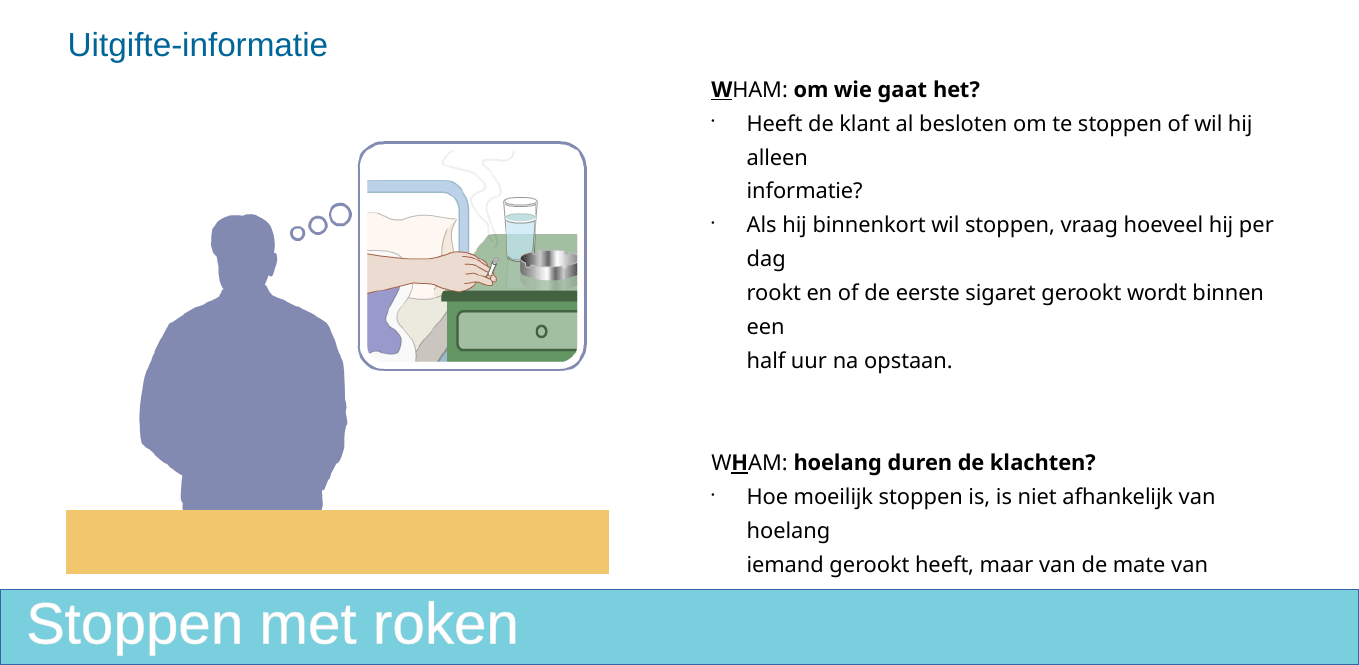

# Uitgifte-informatie
WHAM: om wie gaat het?
Heeft de klant al besloten om te stoppen of wil hij alleen
informatie?
Als hij binnenkort wil stoppen, vraag hoeveel hij per dag
rookt en of de eerste sigaret gerookt wordt binnen een
half uur na opstaan.
WHAM: hoelang duren de klachten?
Hoe moeilijk stoppen is, is niet afhankelijk van hoelang
iemand gerookt heeft, maar van de mate van nicotine
afhankelijkheid en van hoe gemotiveerd iemand is om te
stoppen.
Stoppen met roken
september 2020